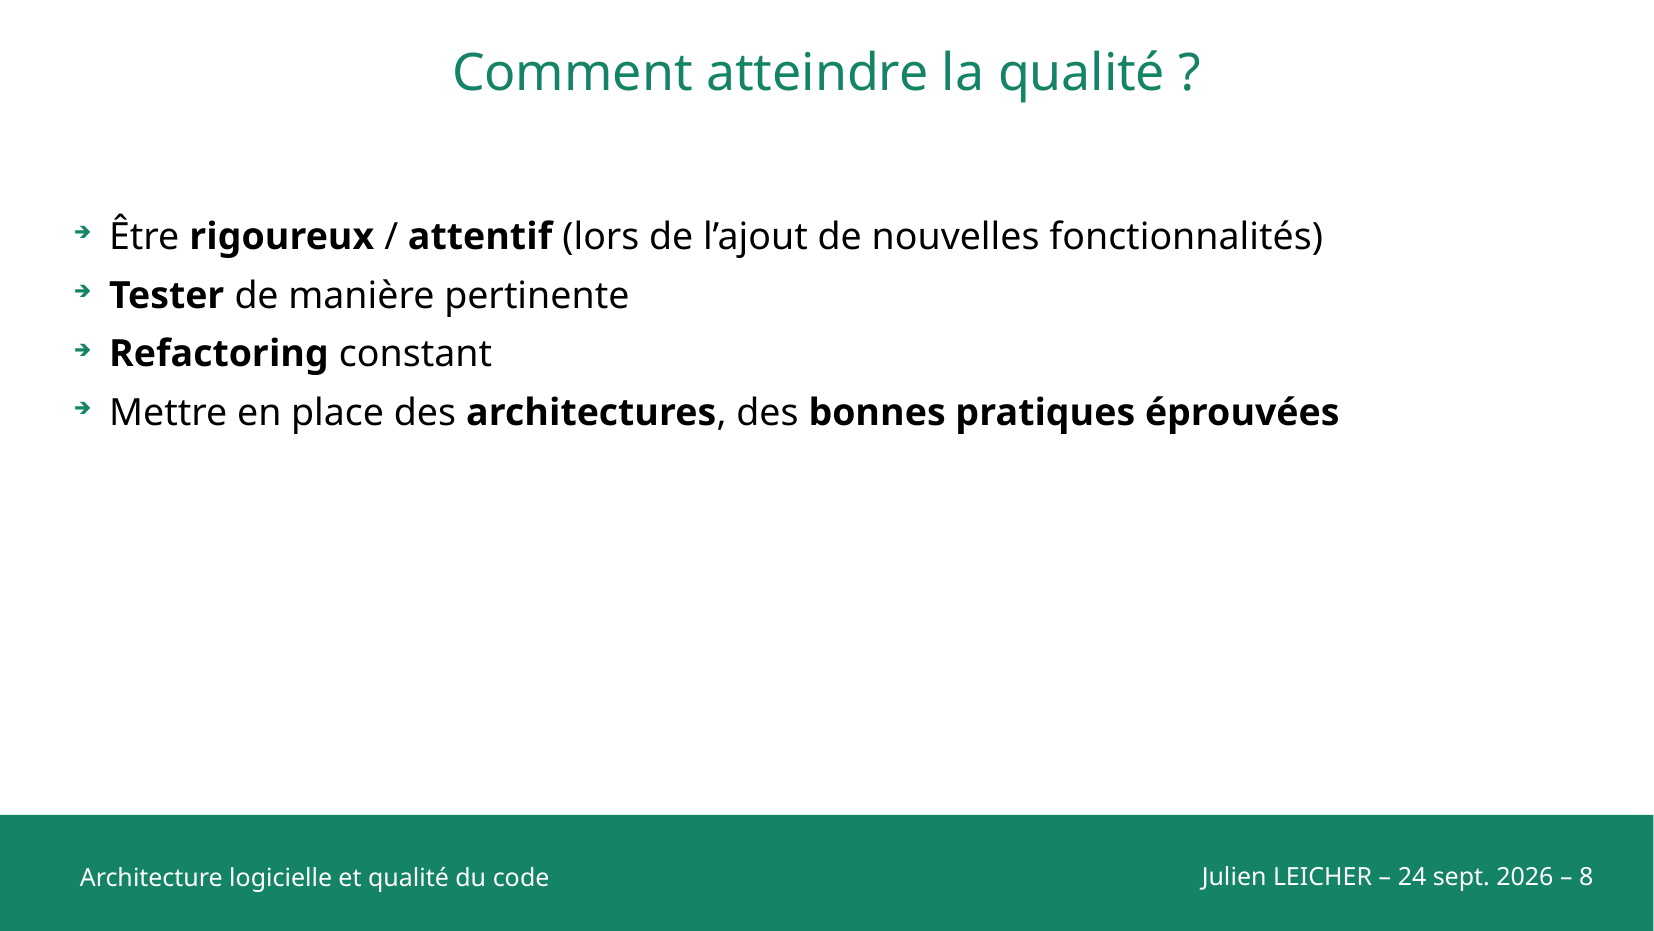

Comment atteindre la qualité ?
Être rigoureux / attentif (lors de l’ajout de nouvelles fonctionnalités)
Tester de manière pertinente
Refactoring constant
Mettre en place des architectures, des bonnes pratiques éprouvées
Julien LEICHER – –
Architecture logicielle et qualité du code